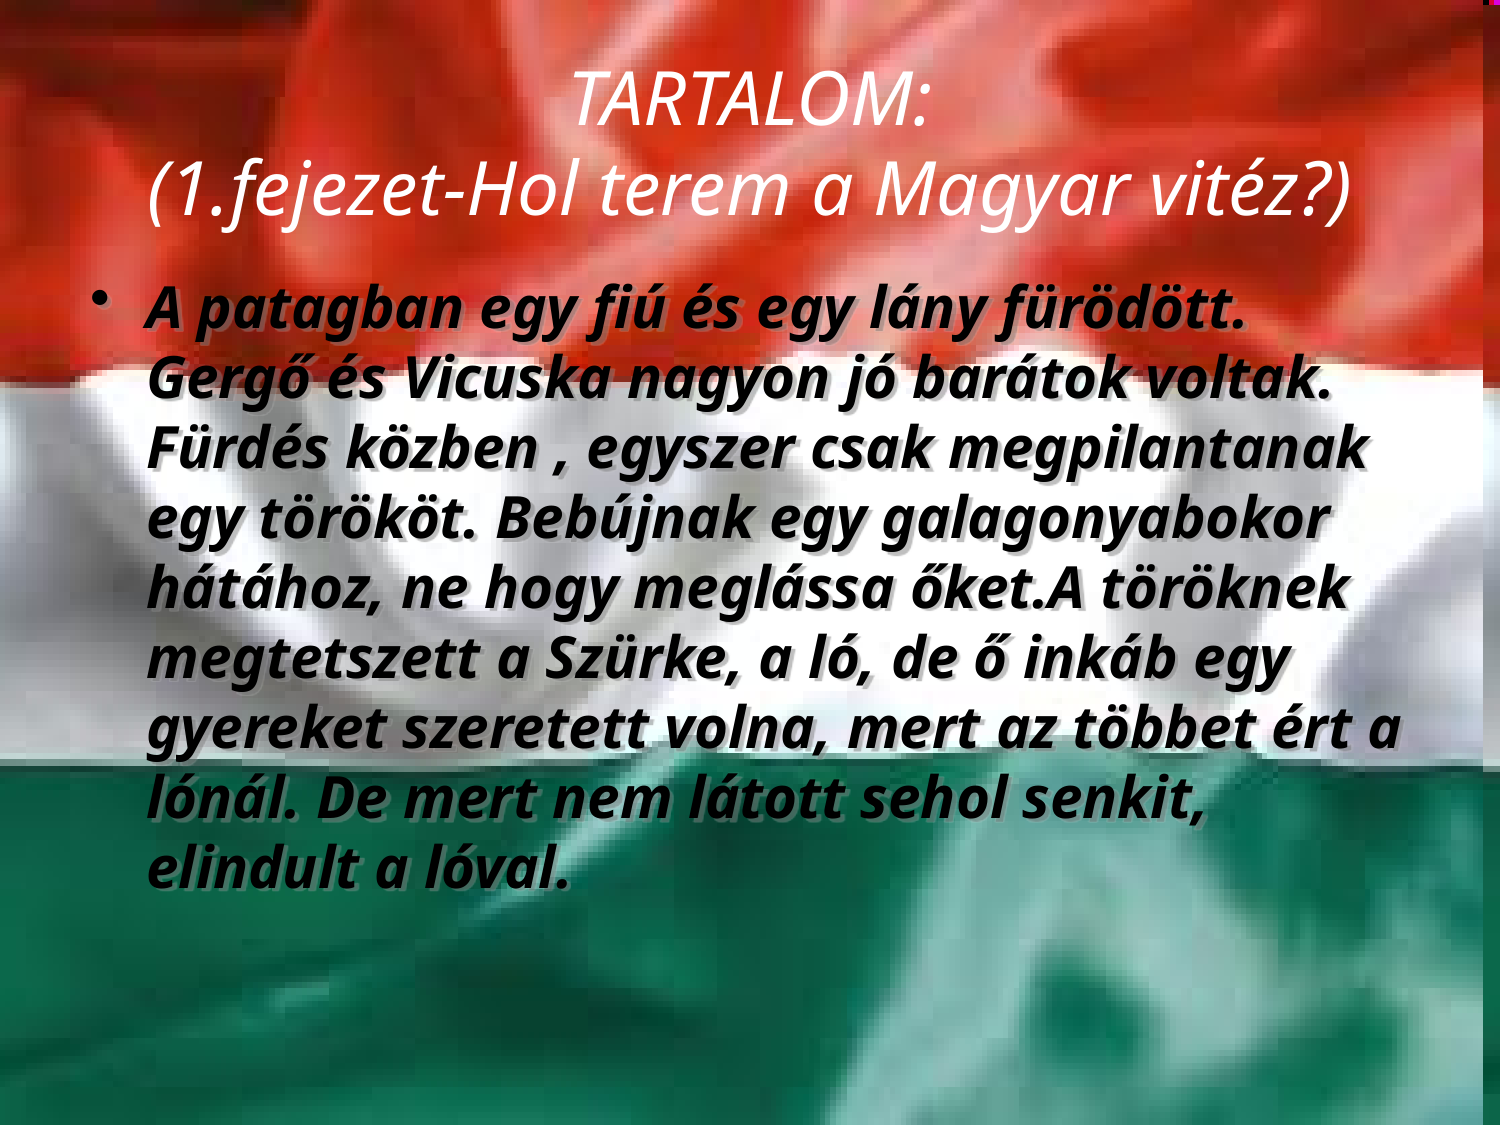

TARTALOM:
(1.fejezet-Hol terem a Magyar vitéz?)
# A patagban egy fiú és egy lány fürödött. Gergő és Vicuska nagyon jó barátok voltak. Fürdés közben , egyszer csak megpilantanak egy törököt. Bebújnak egy galagonyabokor hátához, ne hogy meglássa őket.A töröknek megtetszett a Szürke, a ló, de ő inkáb egy gyereket szeretett volna, mert az többet ért a lónál. De mert nem látott sehol senkit, elindult a lóval.